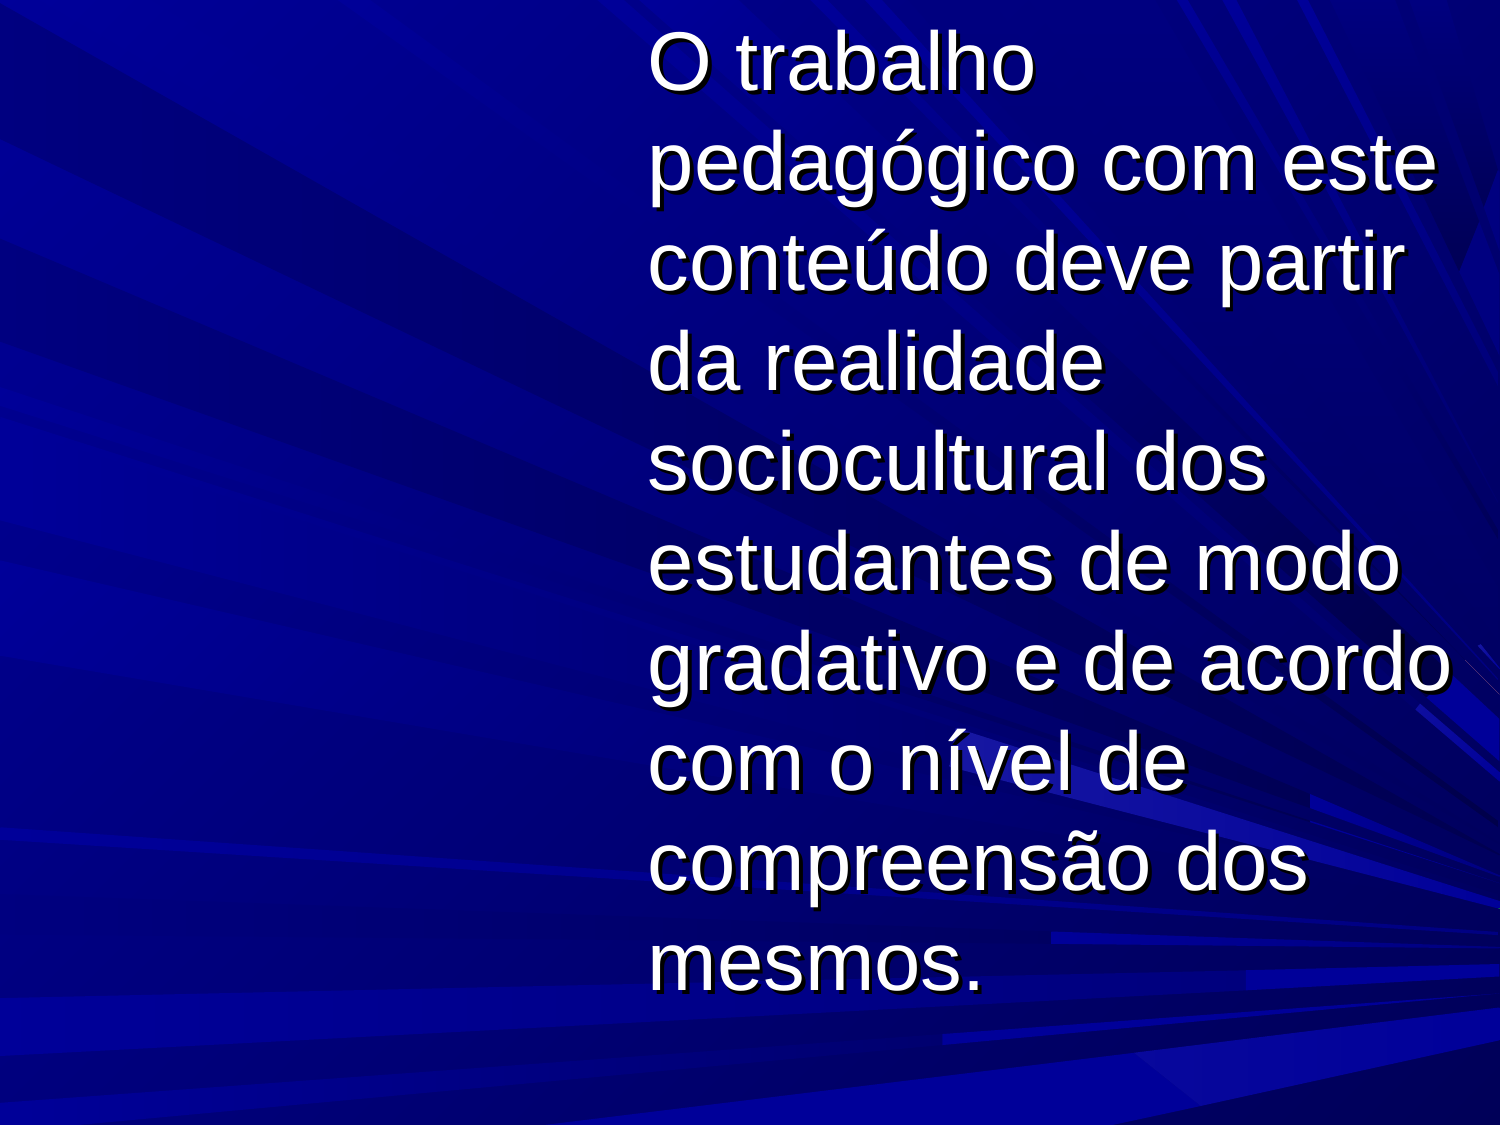

O trabalho pedagógico com este conteúdo deve partir da realidade sociocultural dos estudantes de modo gradativo e de acordo com o nível de compreensão dos mesmos.